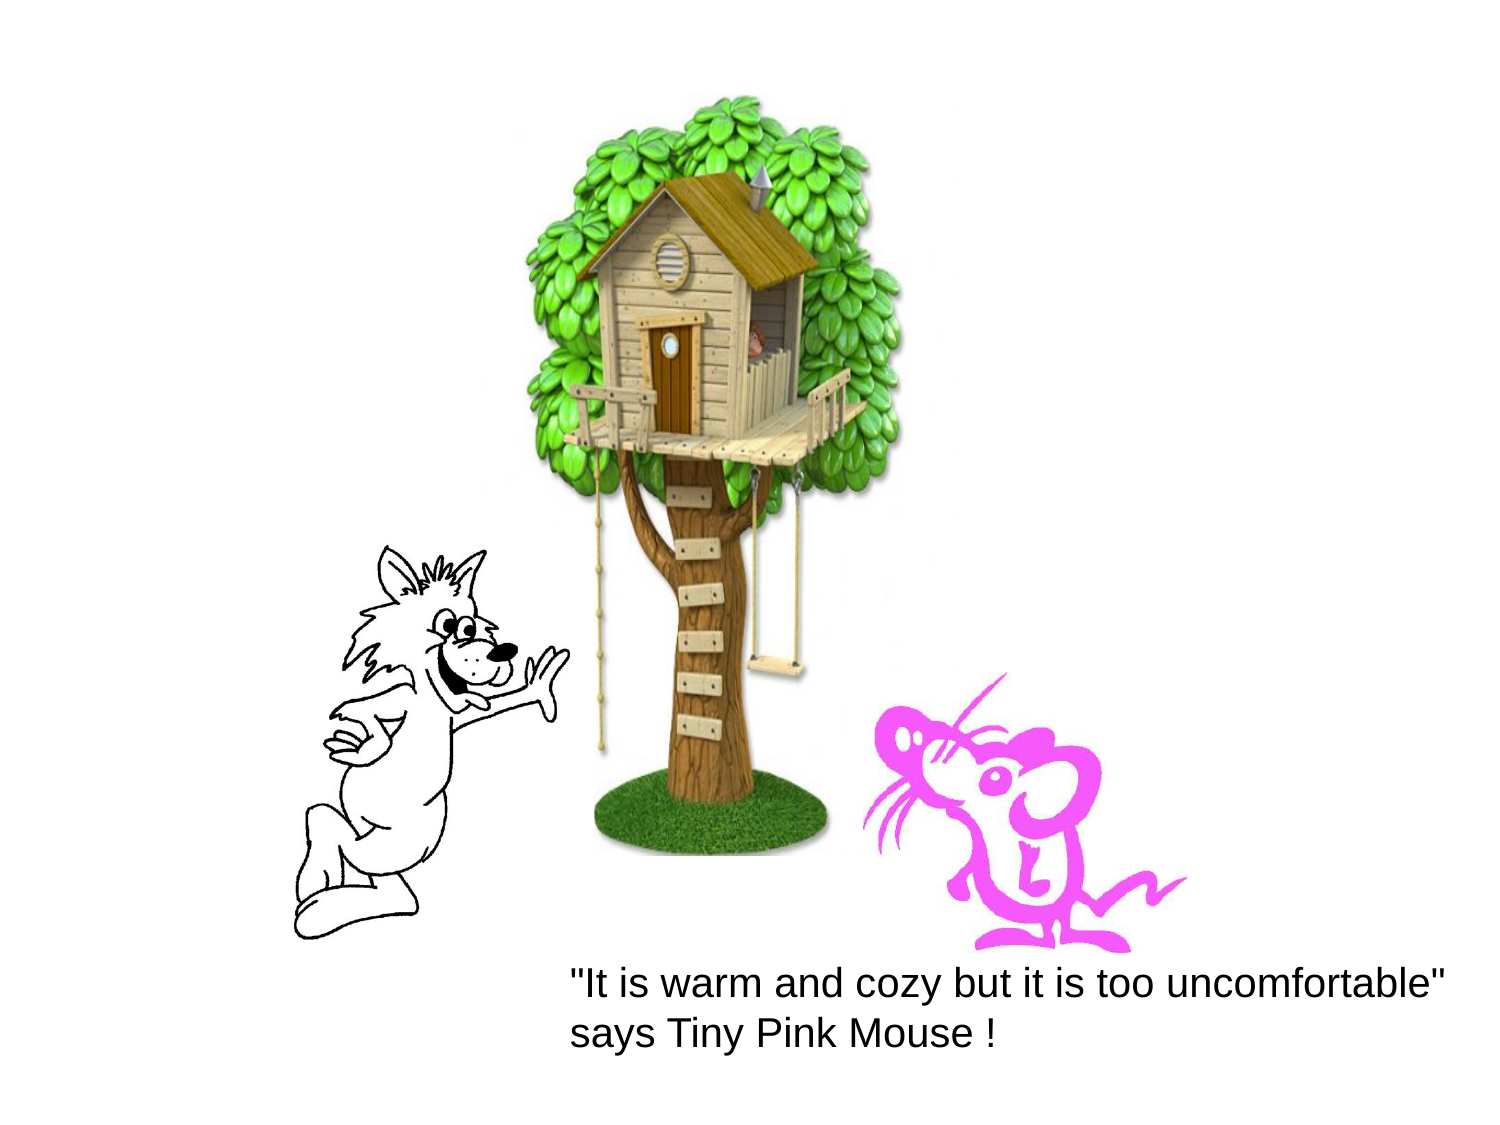

"It is warm and cozy but it is too uncomfortable" says Tiny Pink Mouse !